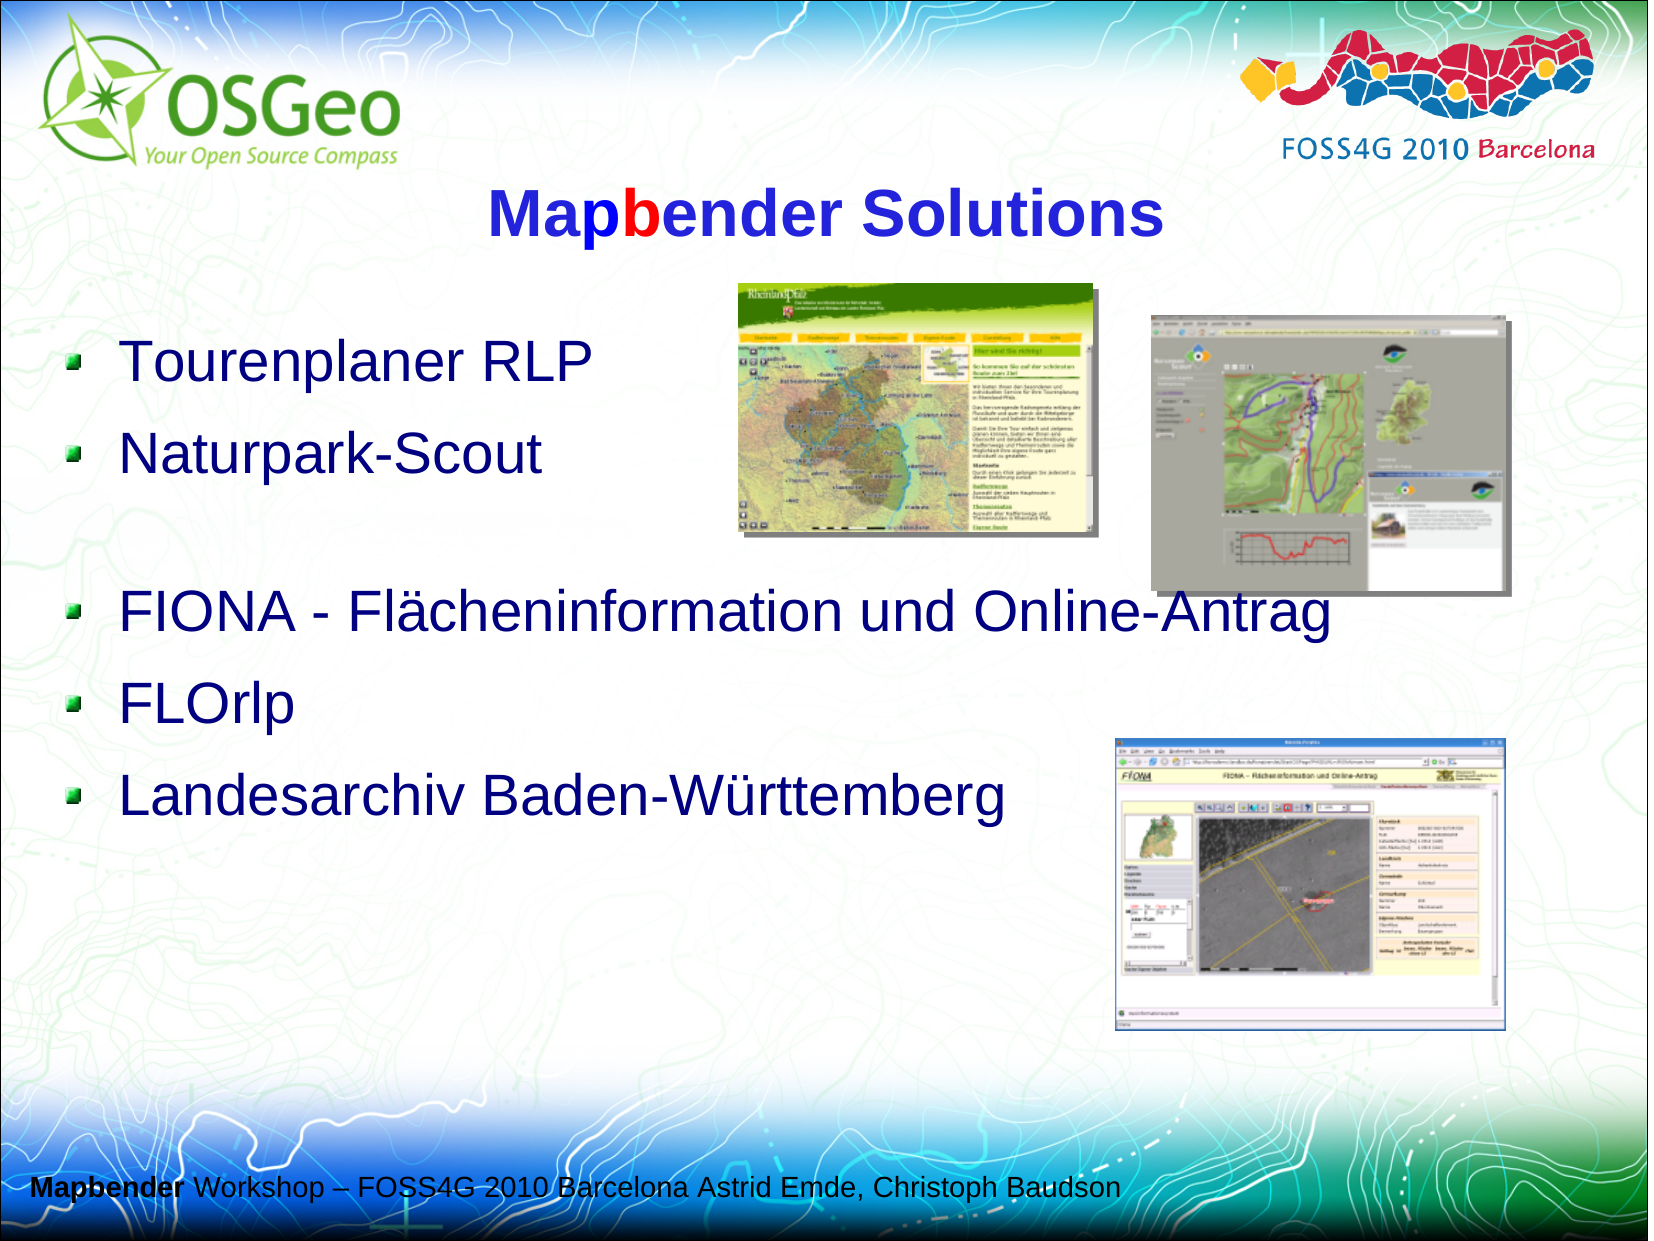

# Mapbender Solutions
Tourenplaner RLP
Naturpark-Scout
FIONA - Flächeninformation und Online-Antrag
FLOrlp
Landesarchiv Baden-Württemberg